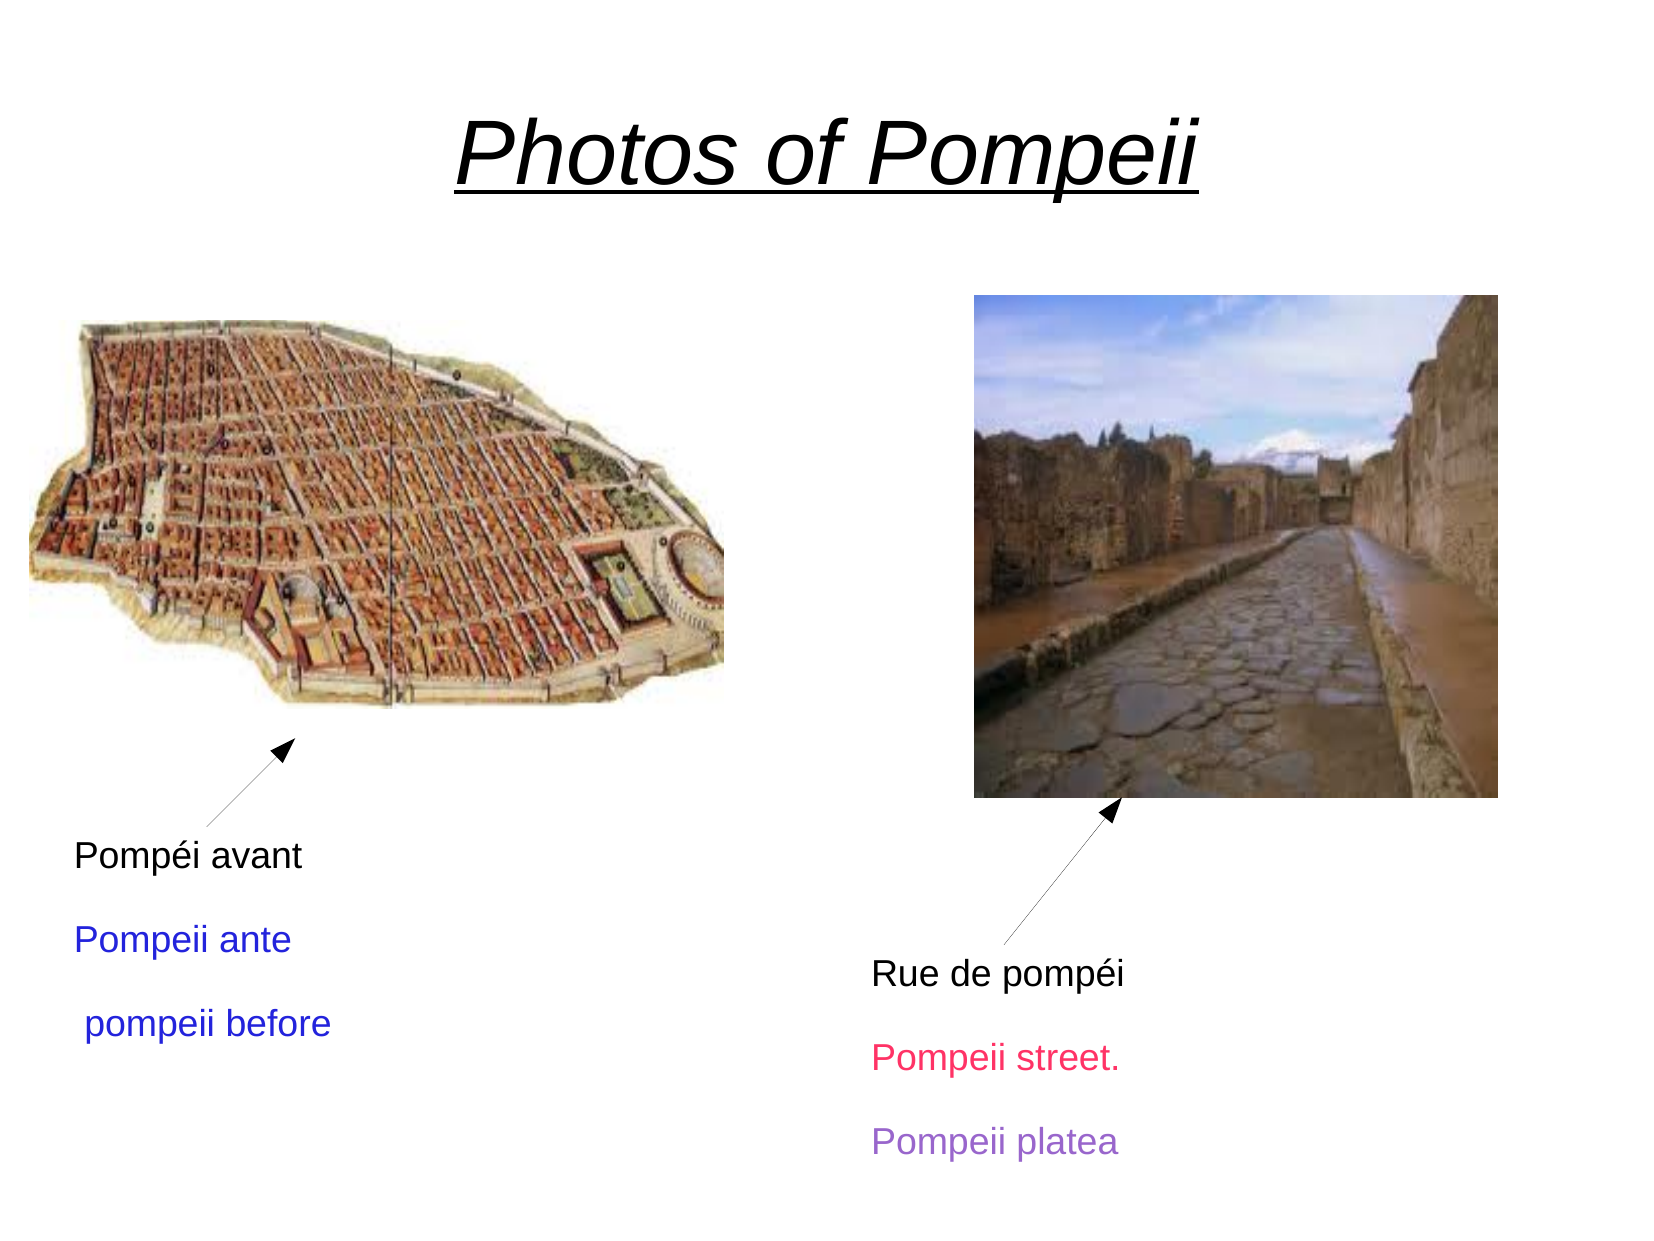

# Photos of Pompeii
Pompéi avant
Pompeii ante
 pompeii before
Rue de pompéi
Pompeii street.
Pompeii platea